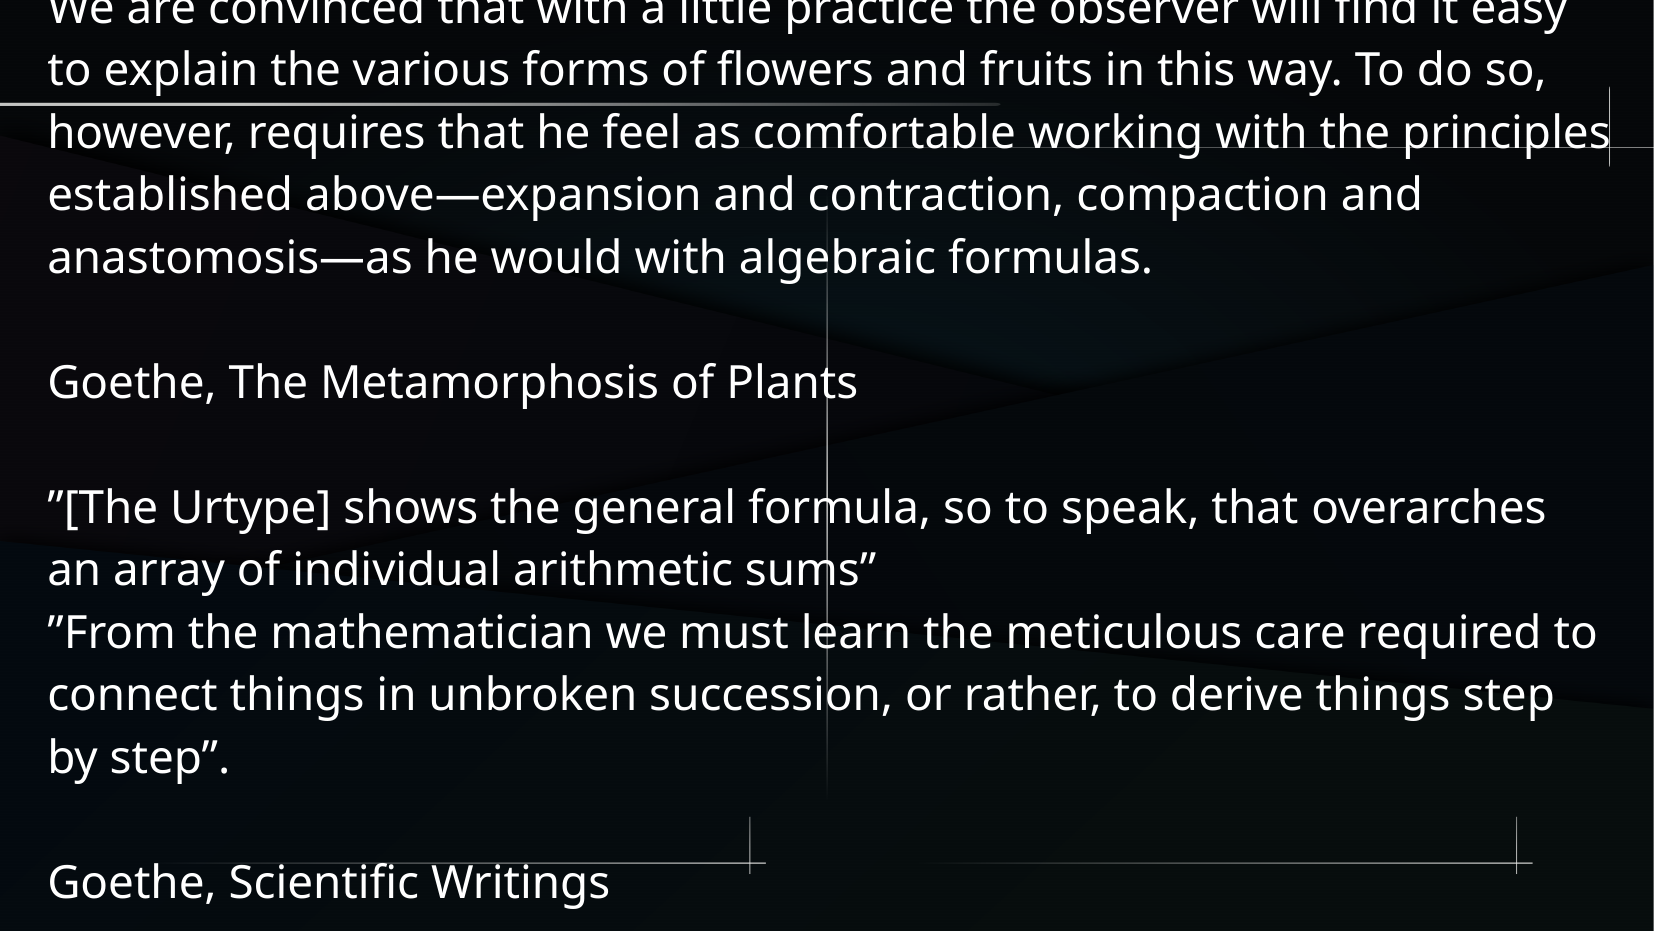

# We are convinced that with a little practice the observer will find it easy to explain the various forms of flowers and fruits in this way. To do so, however, requires that he feel as comfortable working with the principles established above—expansion and contraction, compaction and anastomosis—as he would with algebraic formulas. Goethe, The Metamorphosis of Plants ”[The Urtype] shows the general formula, so to speak, that overarches an array of individual arithmetic sums” ”From the mathematician we must learn the meticulous care required to connect things in unbroken succession, or rather, to derive things step by step”. Goethe, Scientific Writings